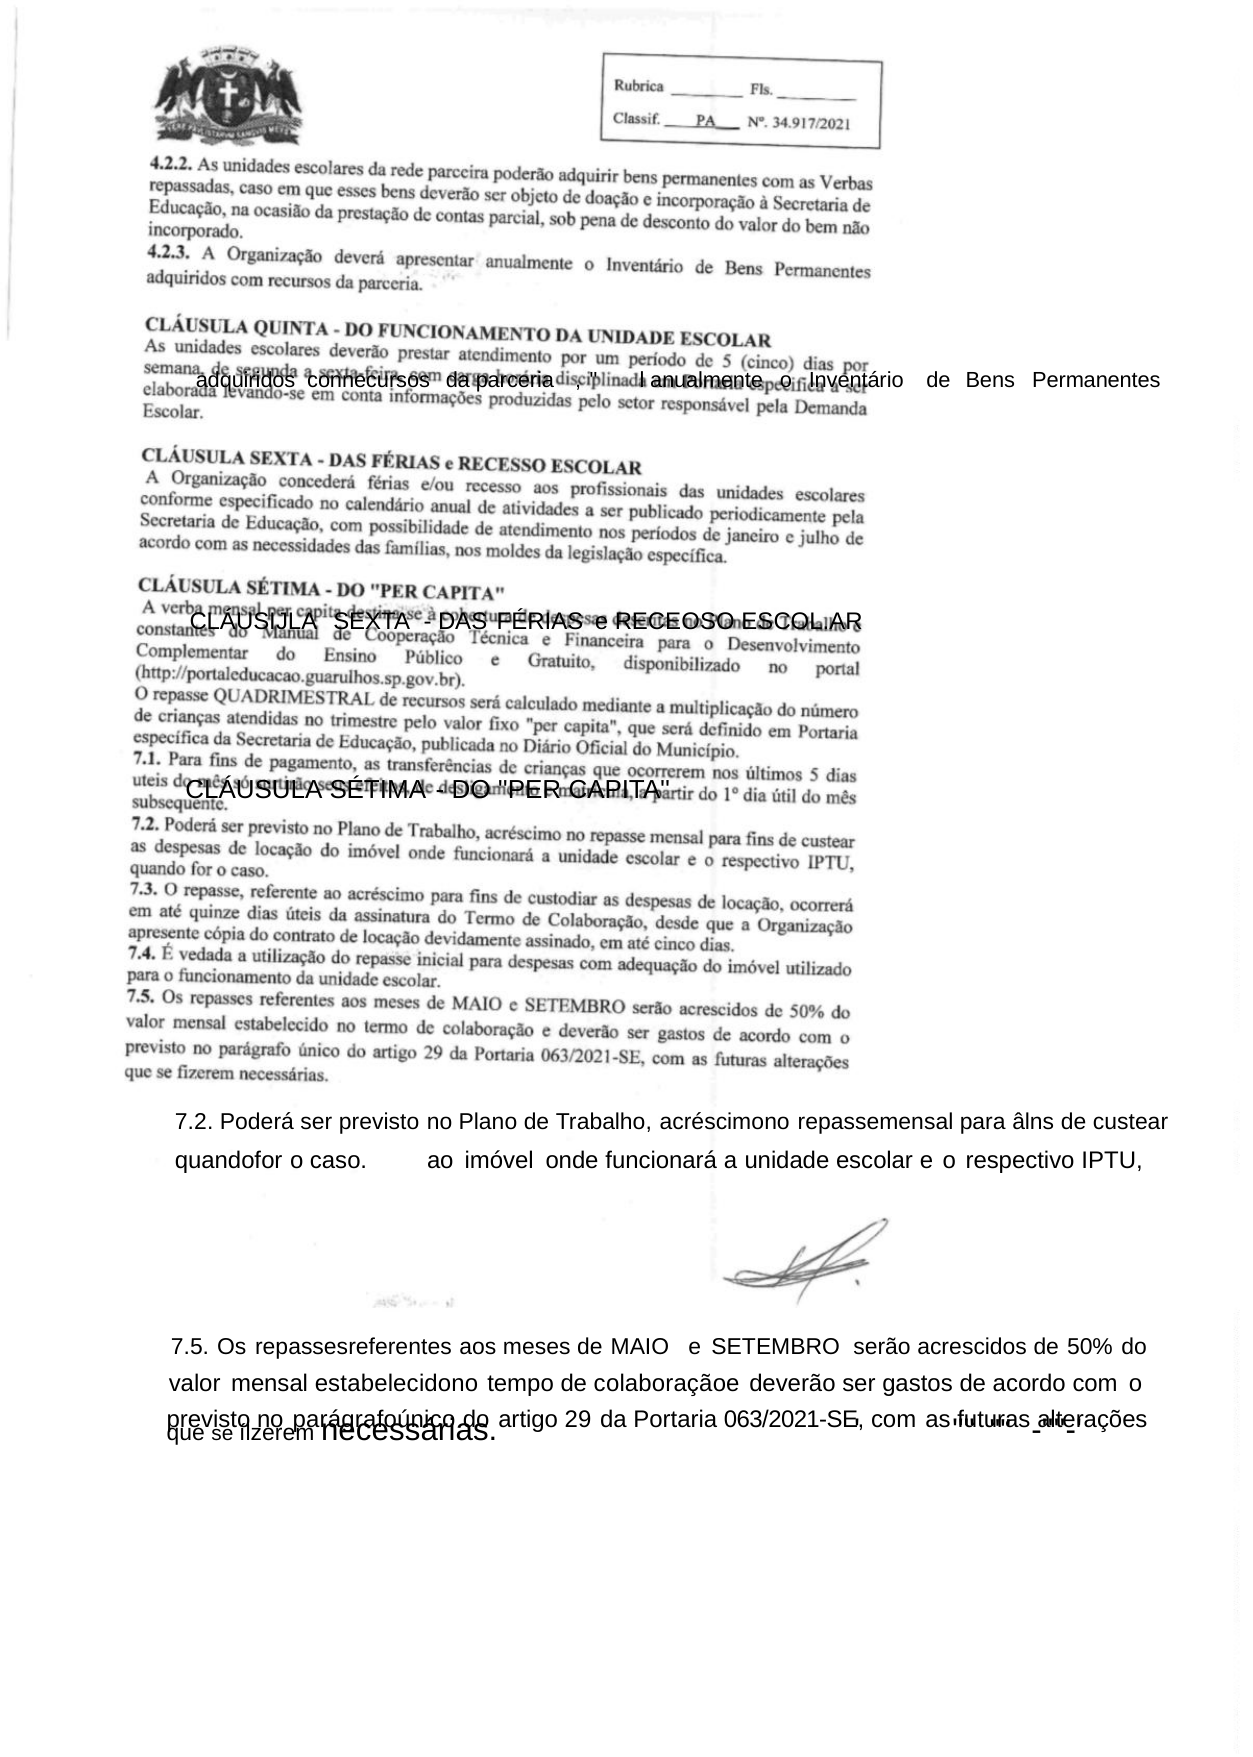

adquiridos connecursos da parceria , "
l anualmente o Inventário de Bens Permanentes
CLÁUSIJLA SEXTA - DAS FÉRIAS e RECEOSO ESCOL.AR
CLÁUSULA SÉTIMA - DO ''PER CAPITA''
7.2. Poderá ser previsto no Plano de Trabalho, acréscimono repassemensal para âlns de custear
quandofor o caso.
ao imóvel onde funcionará a unidade escolar e o respectivo IPTU,
7.5. Os repassesreferentes aos meses de MAIO e SETEMBRO serão acrescidos de 50% do
valor mensal estabelecidono tempo de colaboraçãoe deverão ser gastos de acordo com o
previsto no parágrafoúnico do artigo 29 da Portaria 063/2021-SE, com as futuras alterações
que se ílzerem necessárias.
'
'"' "" -''''-'